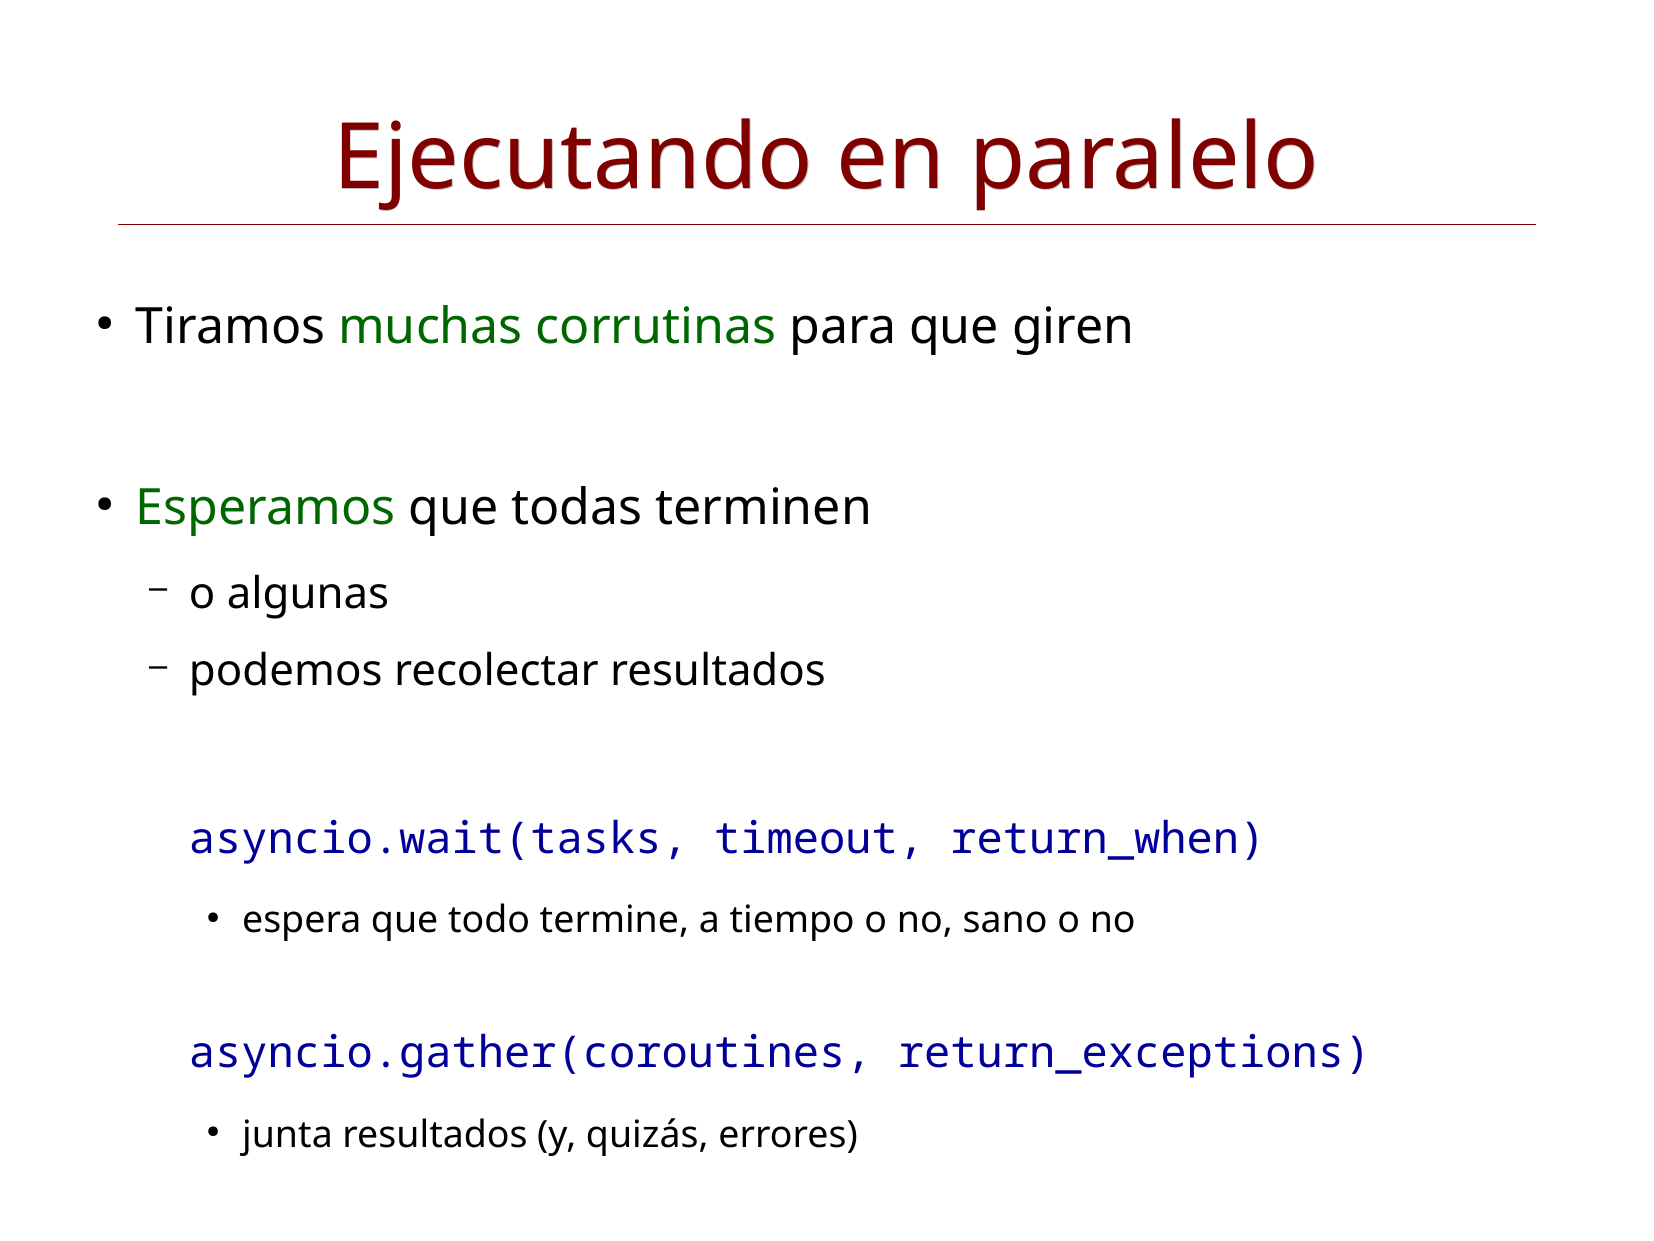

# Ejecutando en paralelo
Tiramos muchas corrutinas para que giren
Esperamos que todas terminen
o algunas
podemos recolectar resultados
asyncio.wait(tasks, timeout, return_when)
espera que todo termine, a tiempo o no, sano o no
asyncio.gather(coroutines, return_exceptions)
junta resultados (y, quizás, errores)